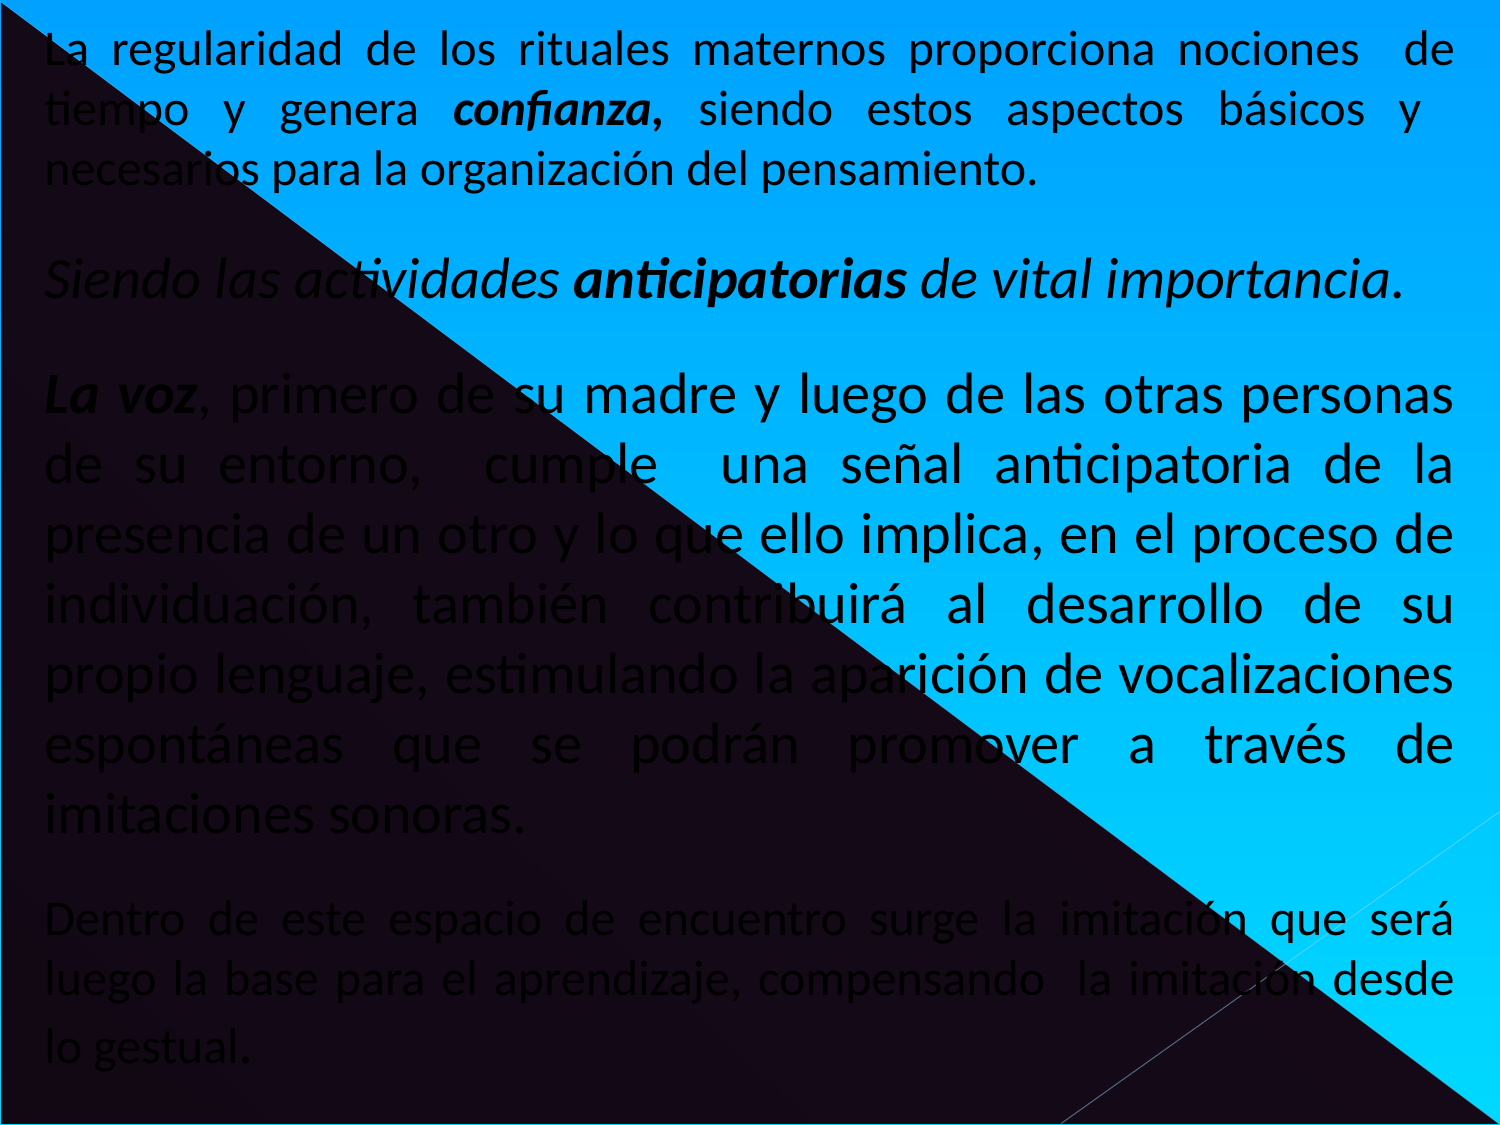

La regularidad de los rituales maternos proporciona nociones de tiempo y genera confianza, siendo estos aspectos básicos y necesarios para la organización del pensamiento.
Siendo las actividades anticipatorias de vital importancia.
La voz, primero de su madre y luego de las otras personas de su entorno, cumple una señal anticipatoria de la presencia de un otro y lo que ello implica, en el proceso de individuación, también contribuirá al desarrollo de su propio lenguaje, estimulando la aparición de vocalizaciones espontáneas que se podrán promover a través de imitaciones sonoras.
Dentro de este espacio de encuentro surge la imitación que será luego la base para el aprendizaje, compensando la imitación desde lo gestual.